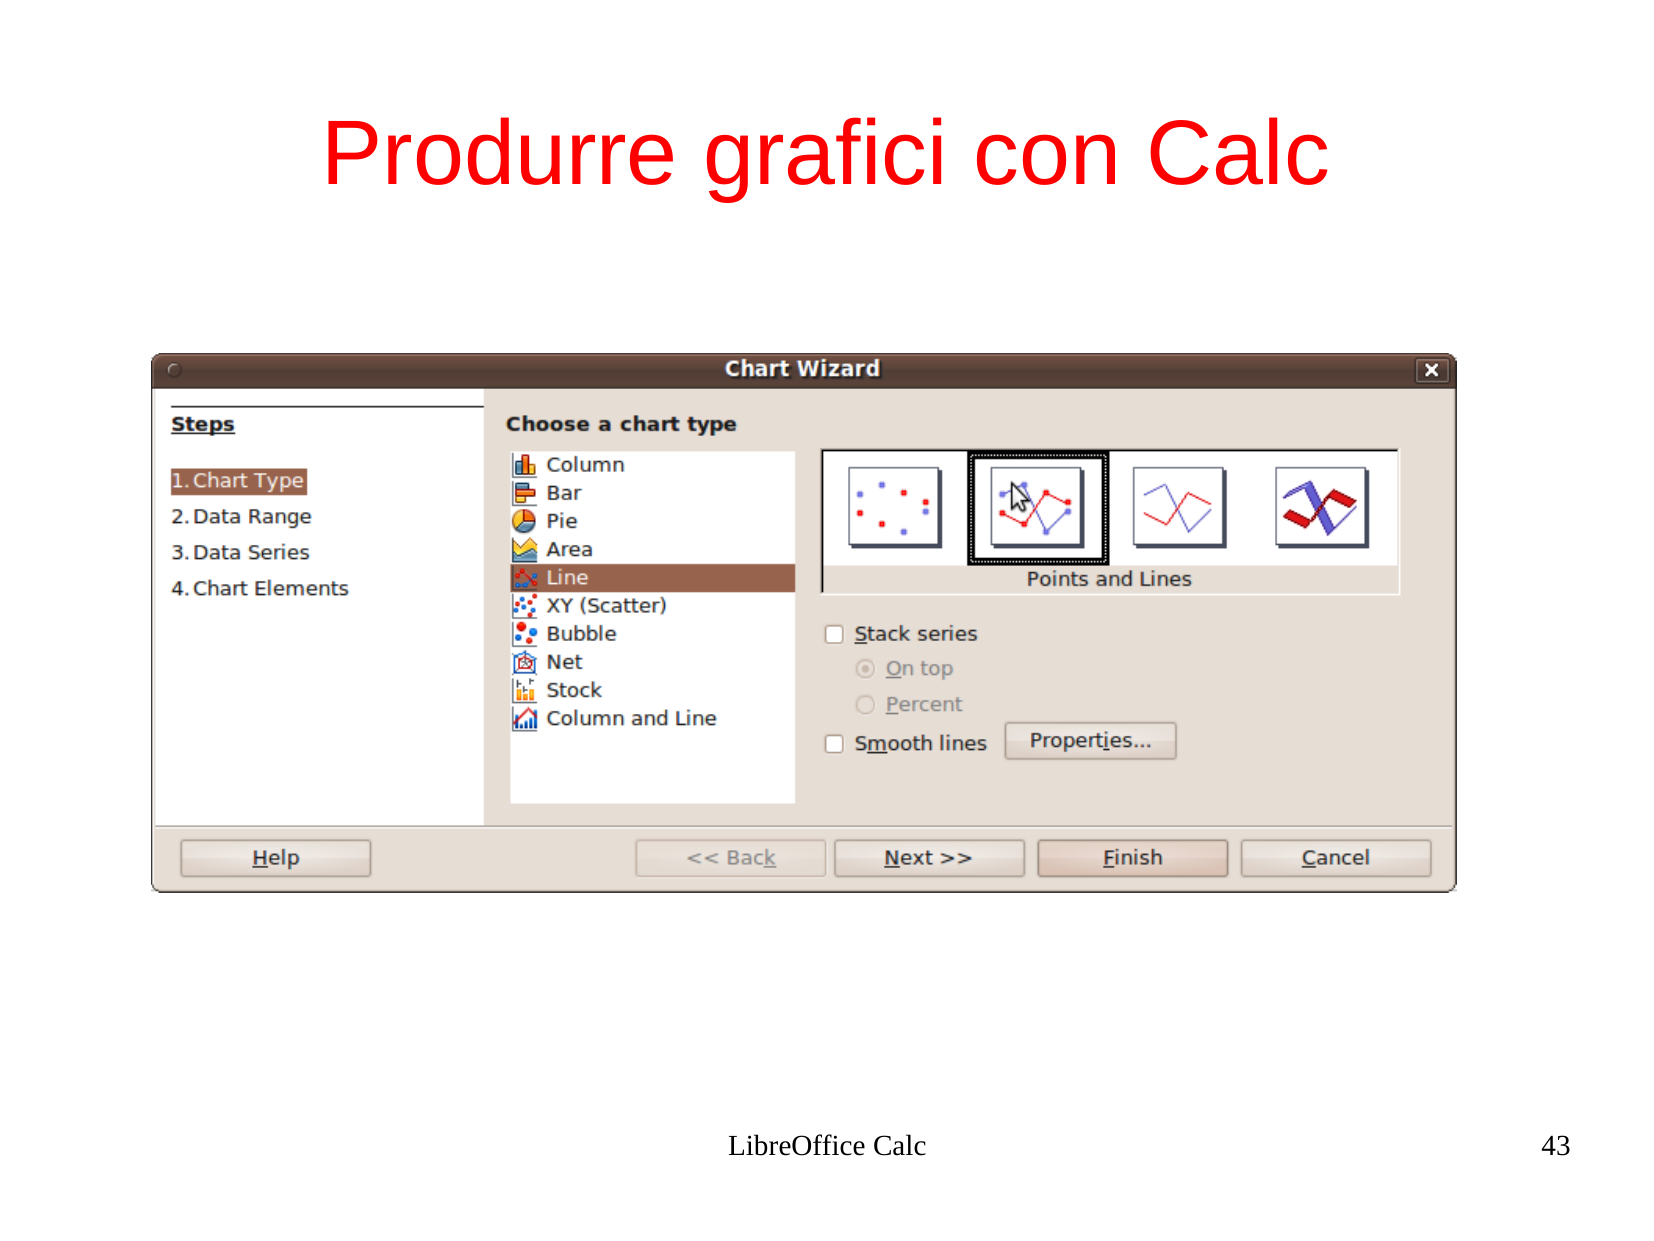

# Produrre grafici con Calc
LibreOffice Calc
43